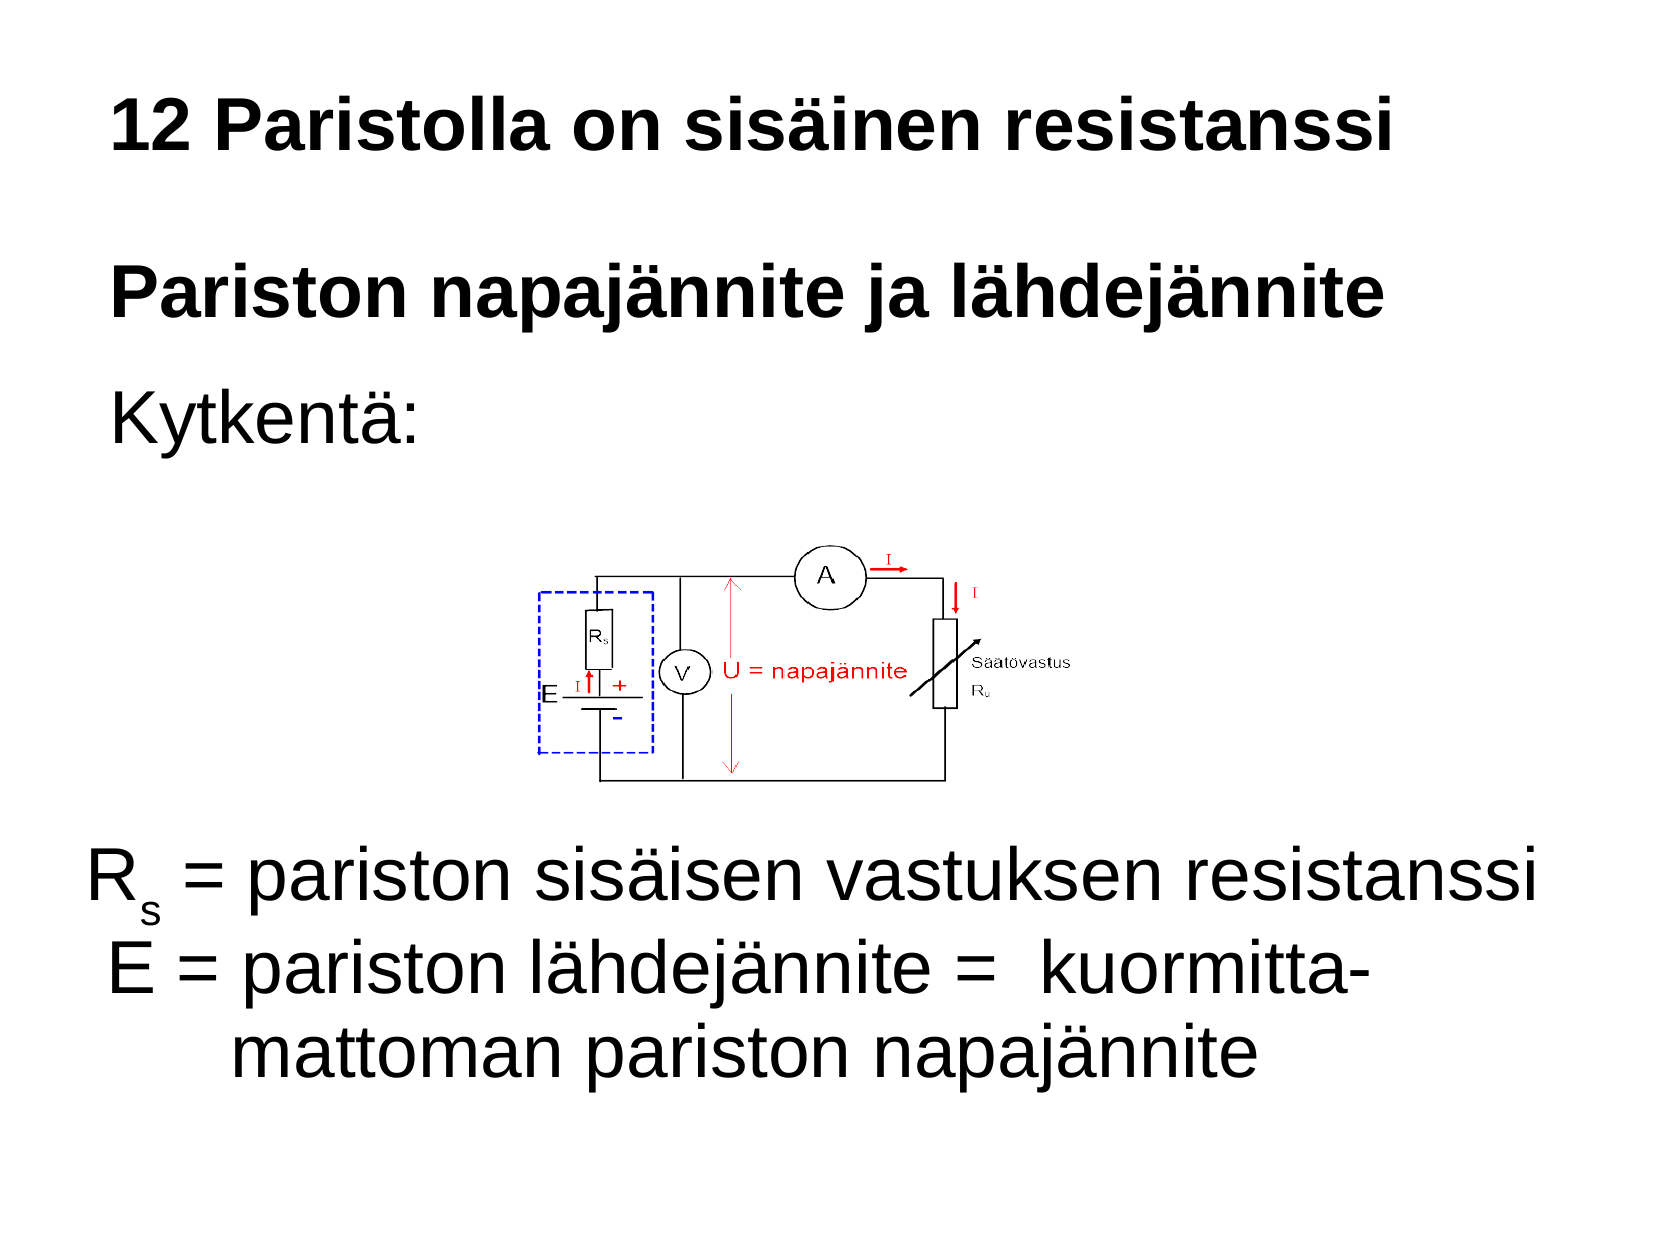

12 Paristolla on sisäinen resistanssi
Pariston napajännite ja lähdejännite
Kytkentä:
Rs = pariston sisäisen vastuksen resistanssi
 E = pariston lähdejännite = kuormitta-
 mattoman pariston napajännite